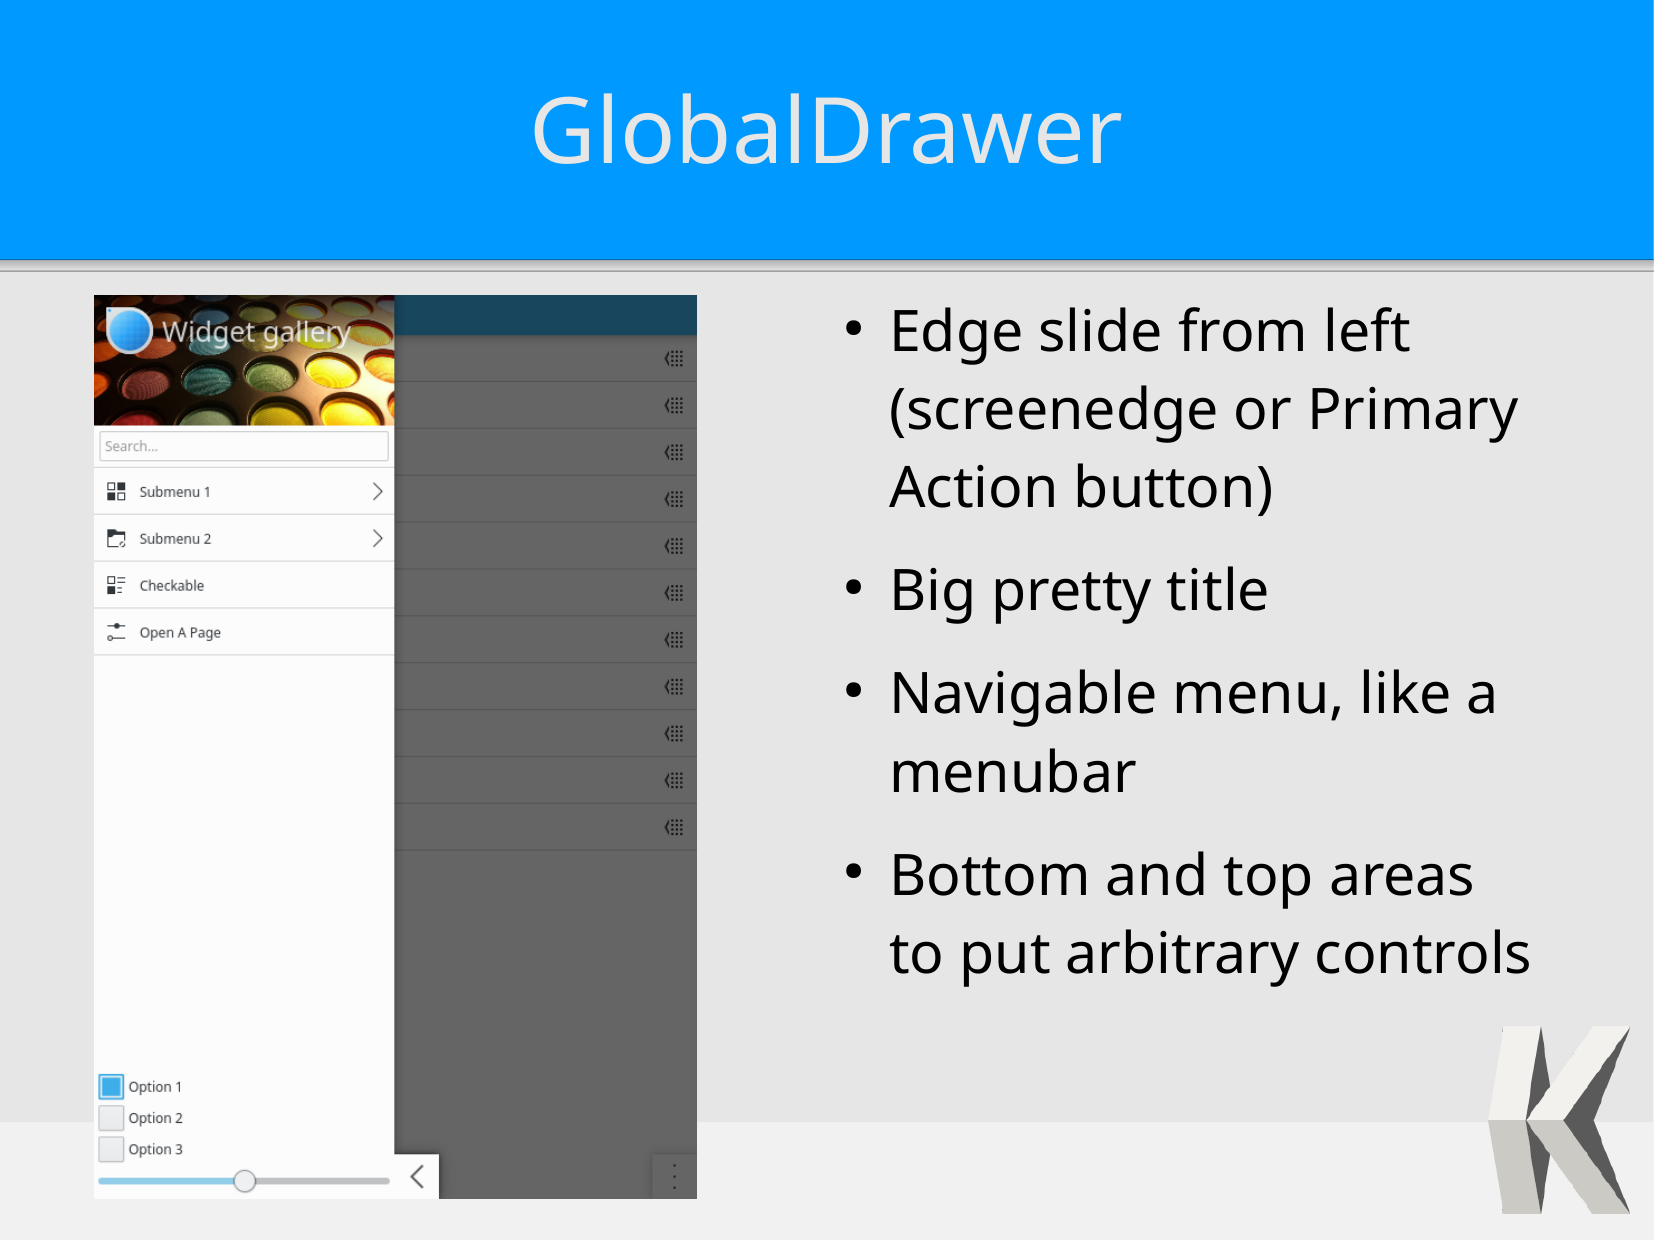

# GlobalDrawer
Edge slide from left (screenedge or Primary Action button)
Big pretty title
Navigable menu, like a menubar
Bottom and top areas to put arbitrary controls